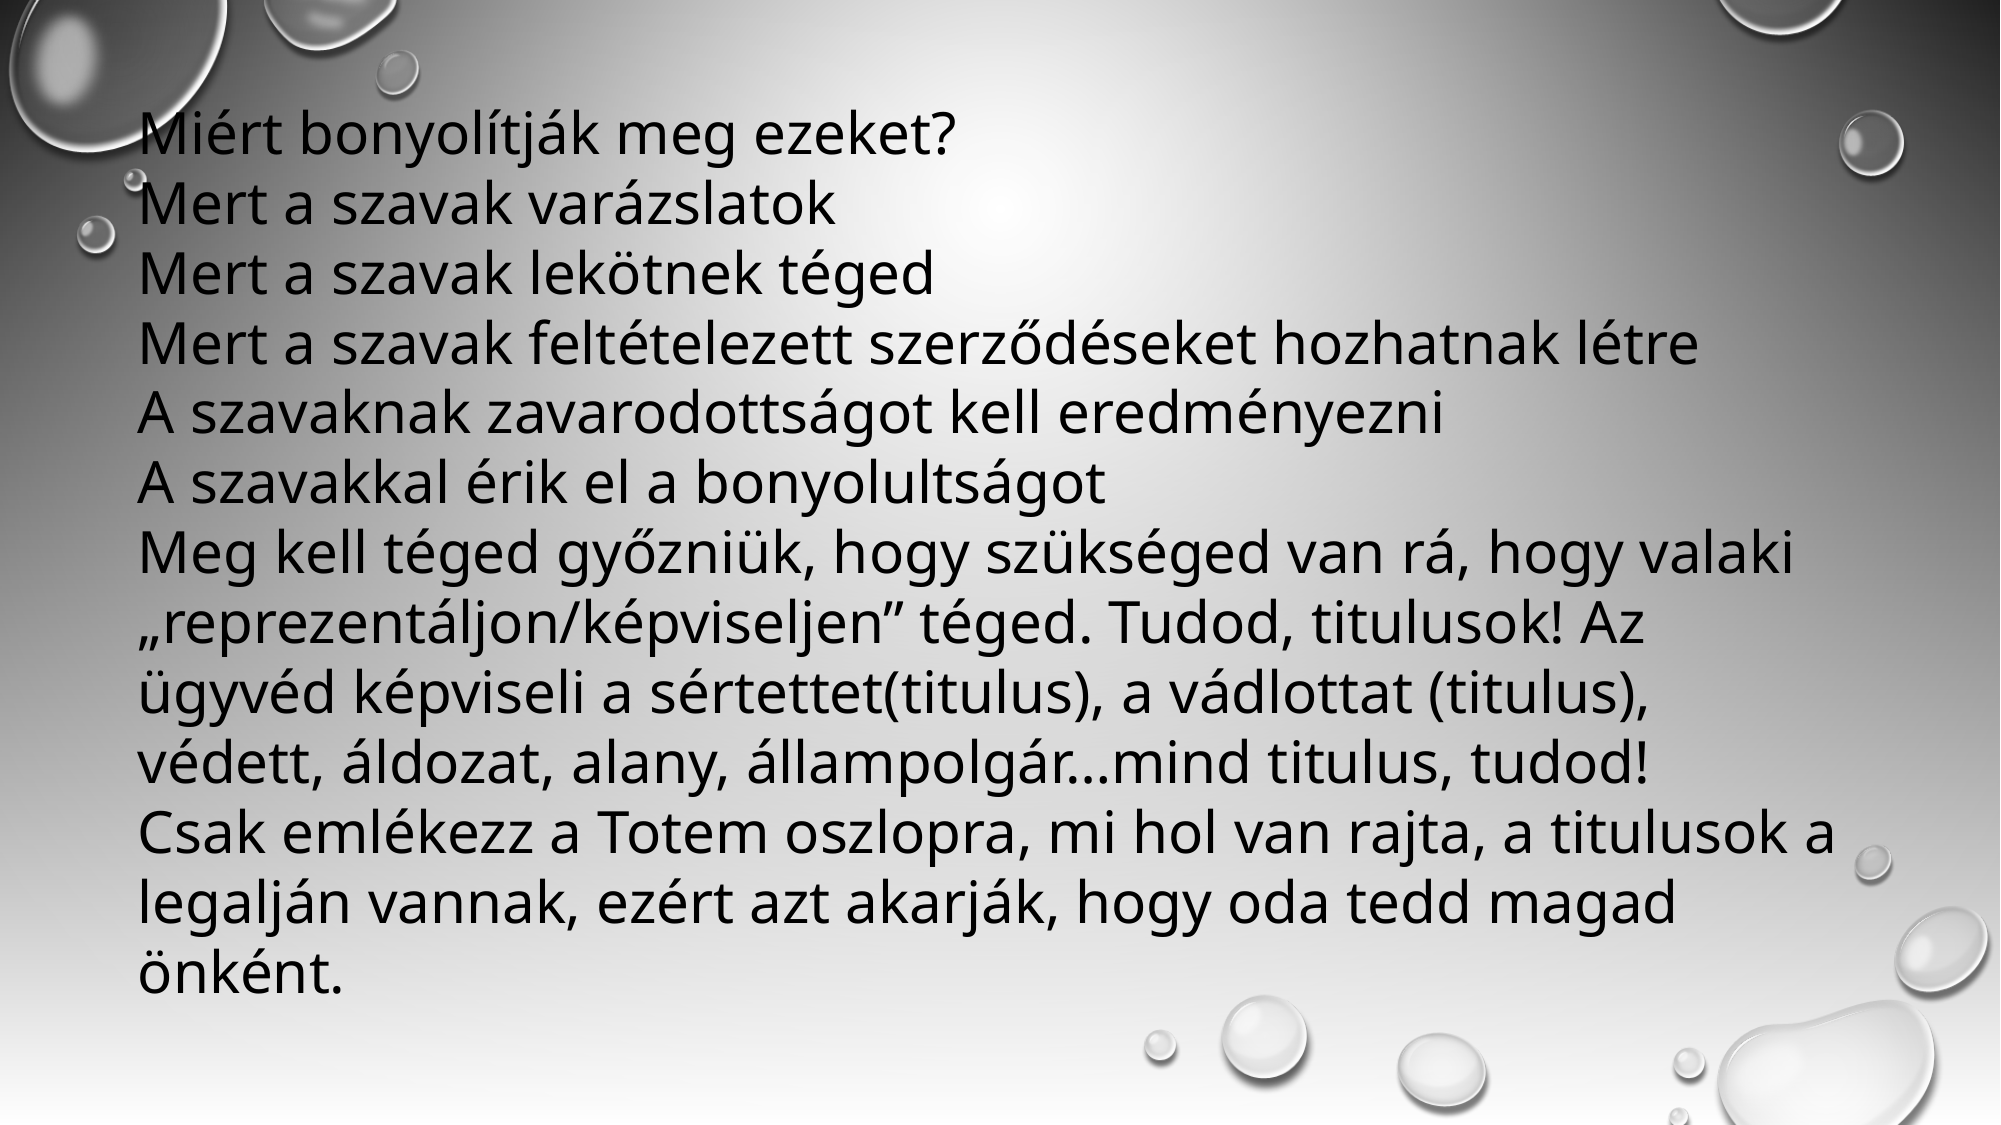

Miért bonyolítják meg ezeket?
Mert a szavak varázslatok
Mert a szavak lekötnek téged
Mert a szavak feltételezett szerződéseket hozhatnak létre
A szavaknak zavarodottságot kell eredményezni
A szavakkal érik el a bonyolultságot
Meg kell téged győzniük, hogy szükséged van rá, hogy valaki „reprezentáljon/képviseljen” téged. Tudod, titulusok! Az ügyvéd képviseli a sértettet(titulus), a vádlottat (titulus), védett, áldozat, alany, állampolgár…mind titulus, tudod!
Csak emlékezz a Totem oszlopra, mi hol van rajta, a titulusok a legalján vannak, ezért azt akarják, hogy oda tedd magad önként.